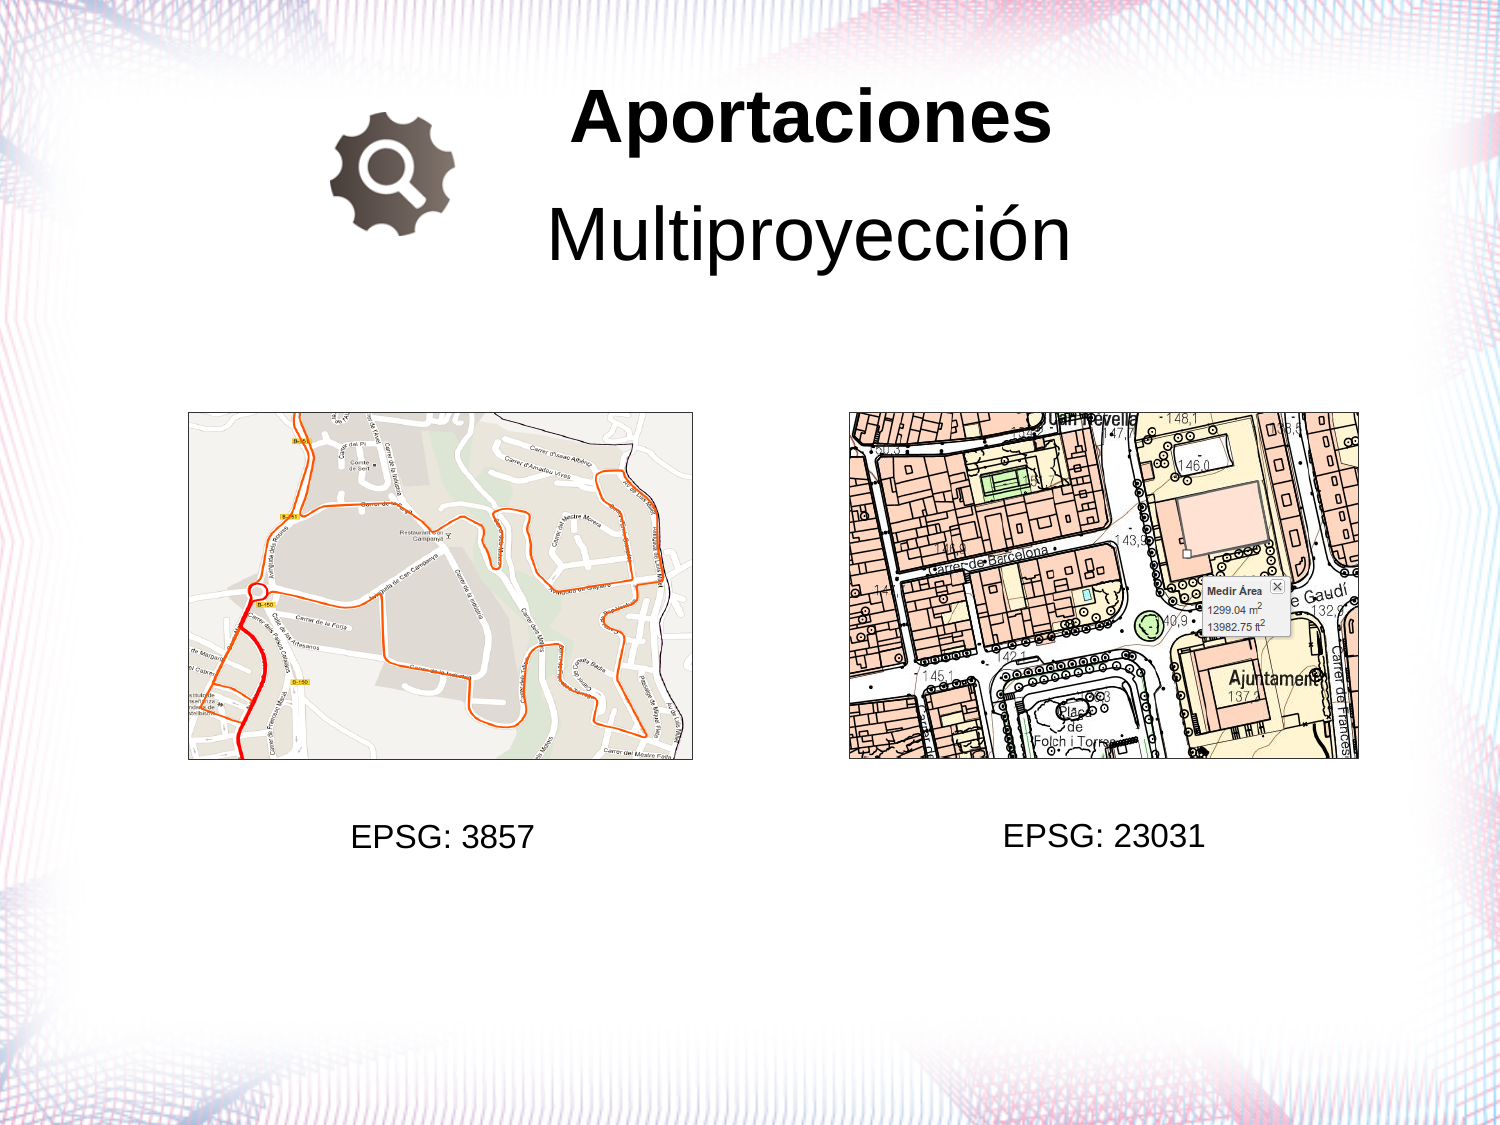

# Aportaciones
Multiproyección
EPSG: 3857
EPSG: 23031